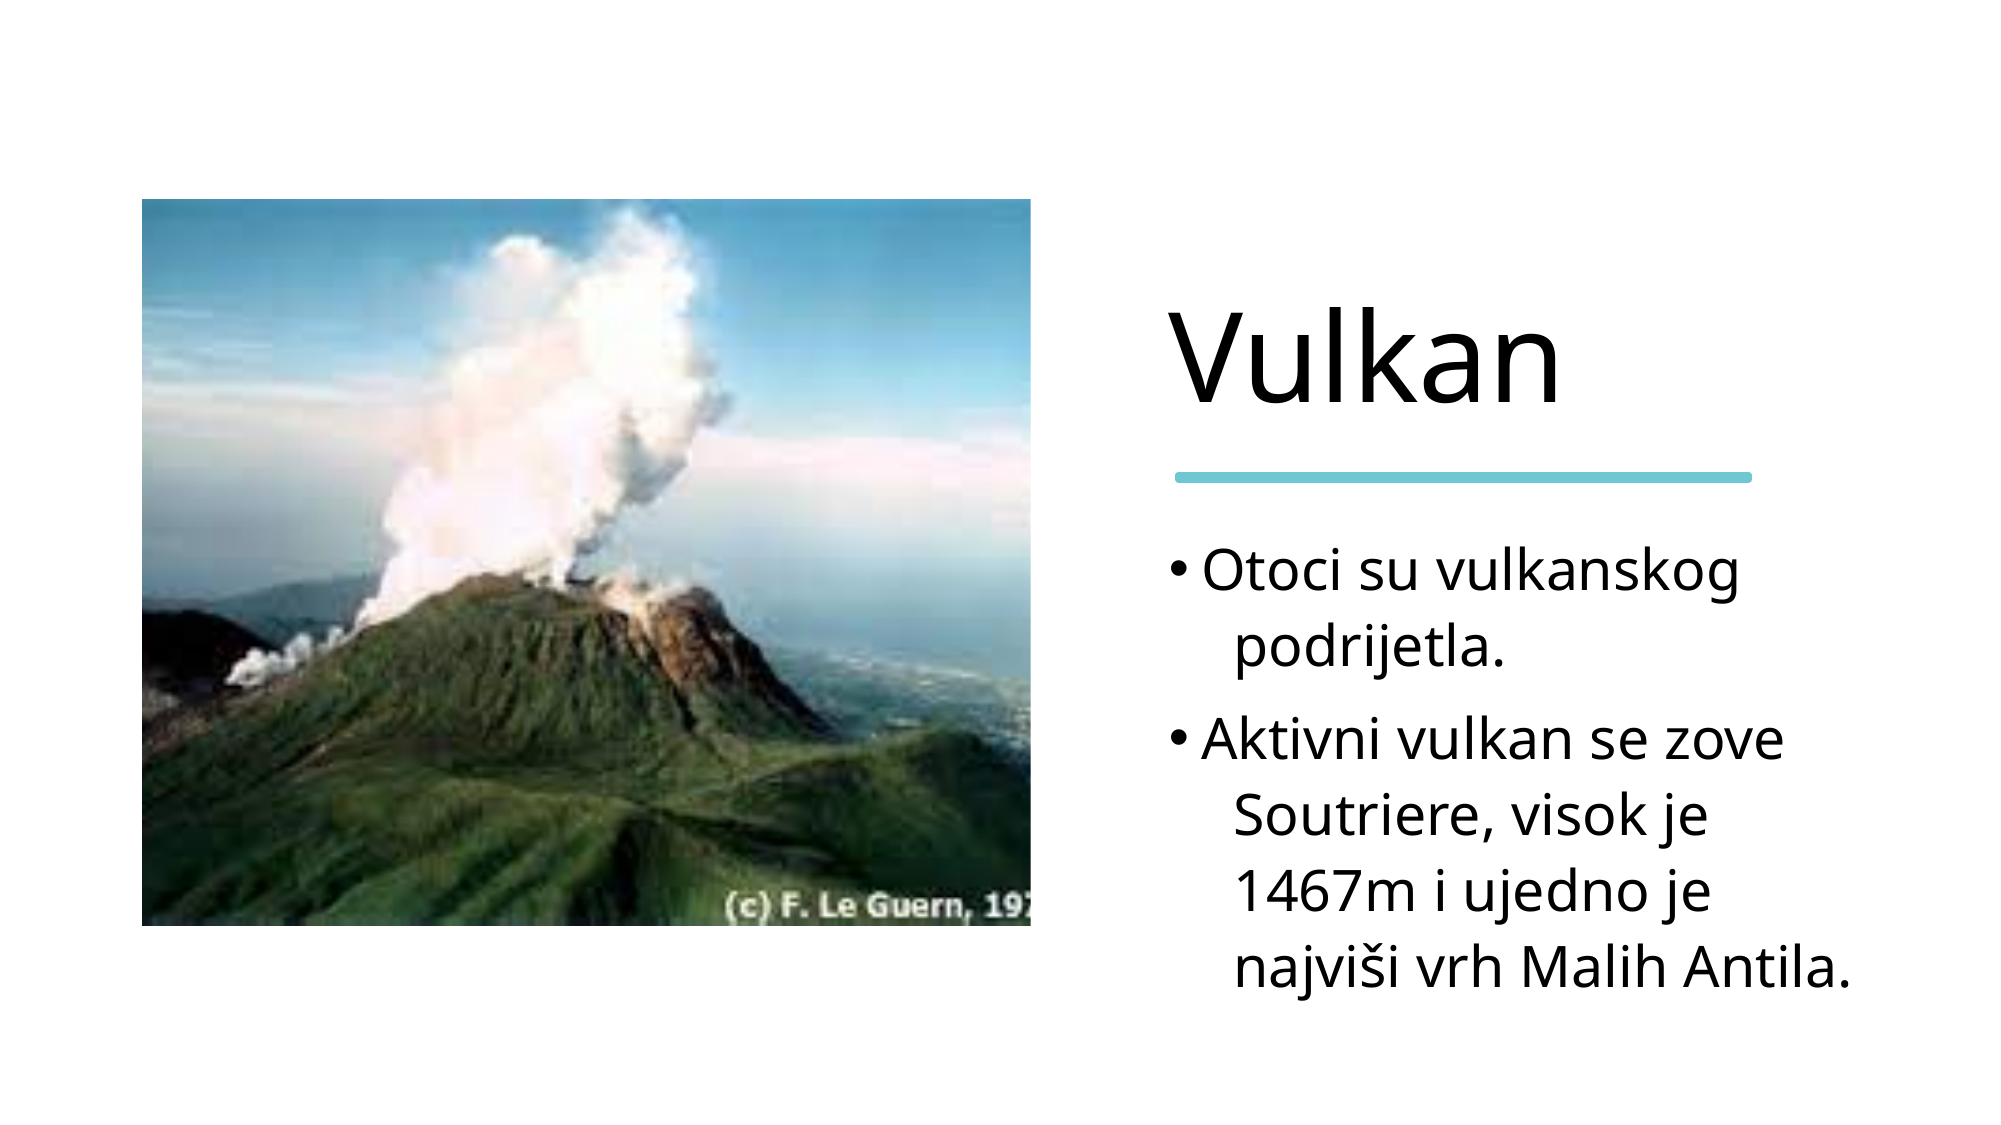

# Vulkan
Otoci su vulkanskog podrijetla.
Aktivni vulkan se zove Soutriere, visok je 1467m i ujedno je najviši vrh Malih Antila.